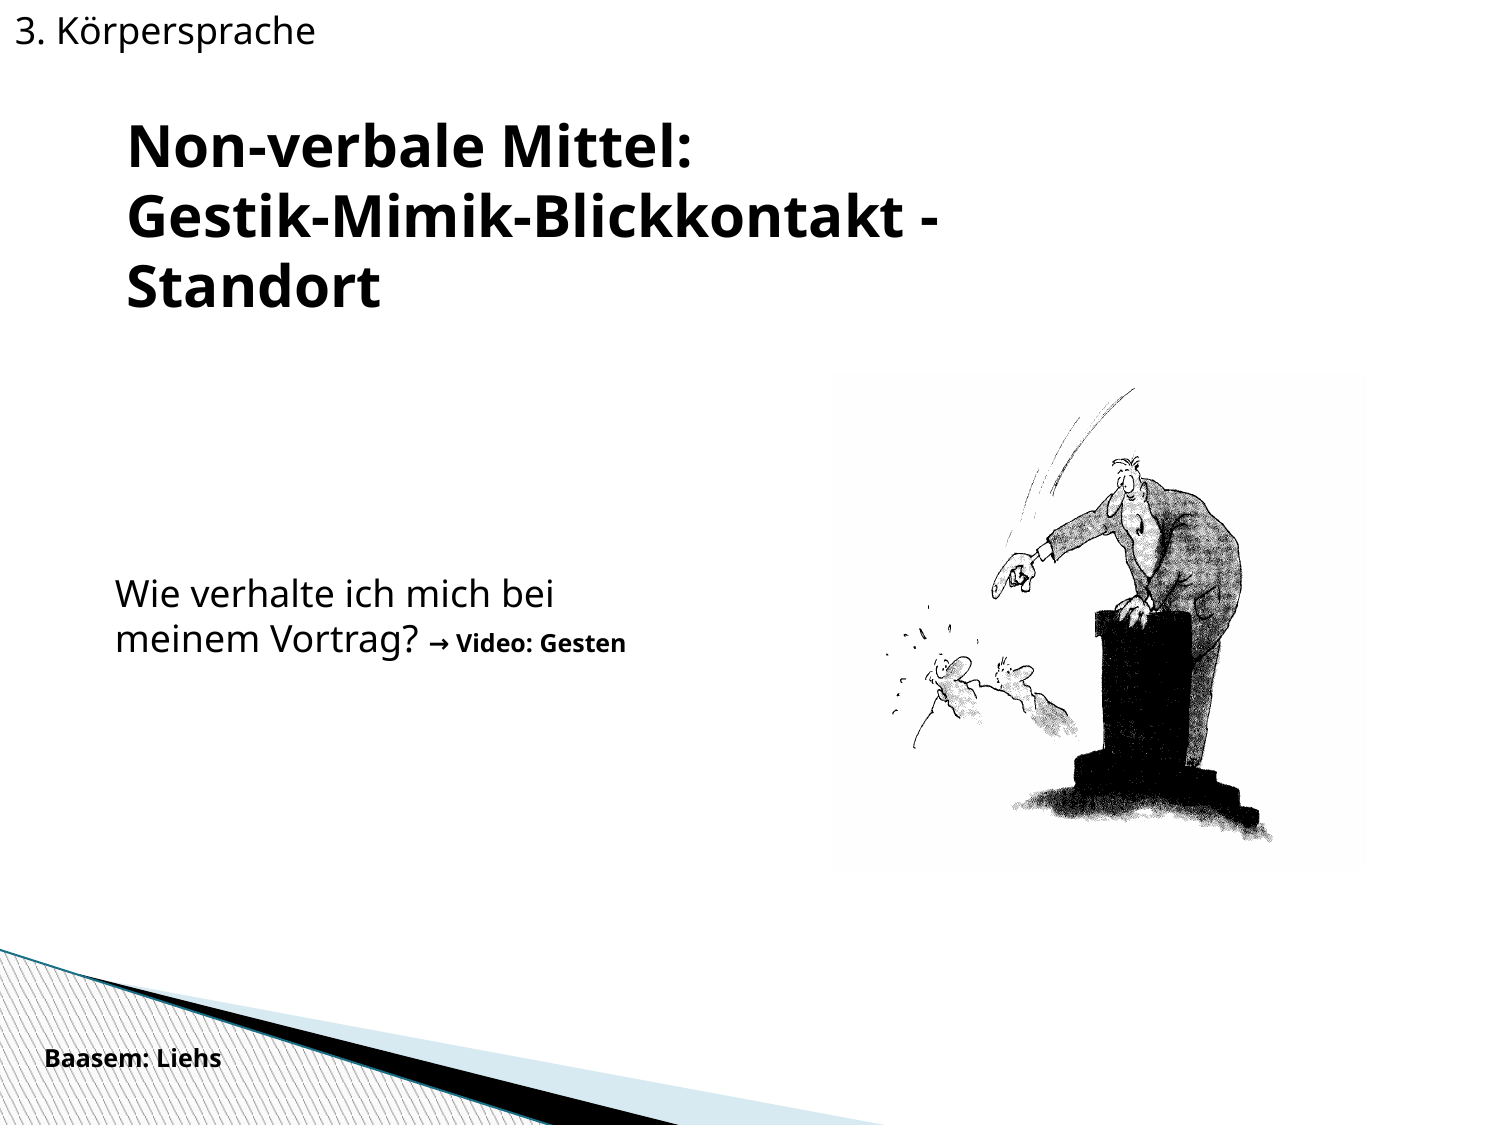

3. Körpersprache
Non-verbale Mittel:
Gestik-Mimik-Blickkontakt - Standort
Wie verhalte ich mich bei meinem Vortrag? → Video: Gesten
Baasem: Liehs